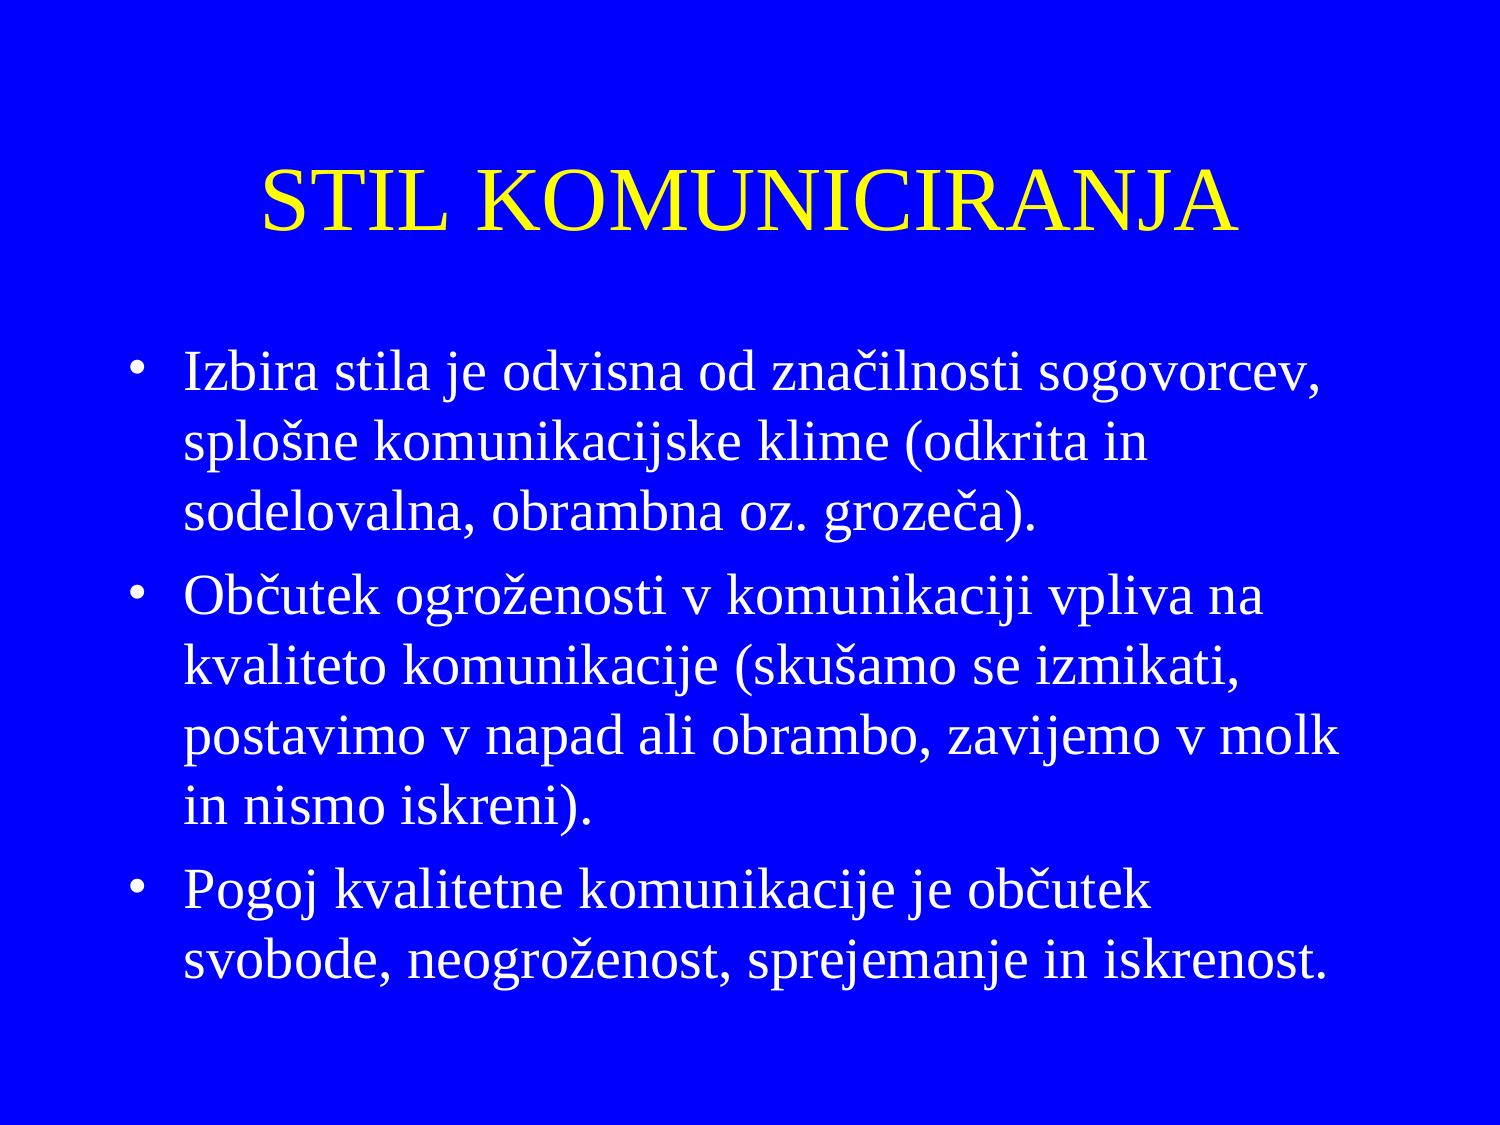

# STIL KOMUNICIRANJA
Izbira stila je odvisna od značilnosti sogovorcev, splošne komunikacijske klime (odkrita in sodelovalna, obrambna oz. grozeča).
Občutek ogroženosti v komunikaciji vpliva na kvaliteto komunikacije (skušamo se izmikati, postavimo v napad ali obrambo, zavijemo v molk in nismo iskreni).
Pogoj kvalitetne komunikacije je občutek svobode, neogroženost, sprejemanje in iskrenost.